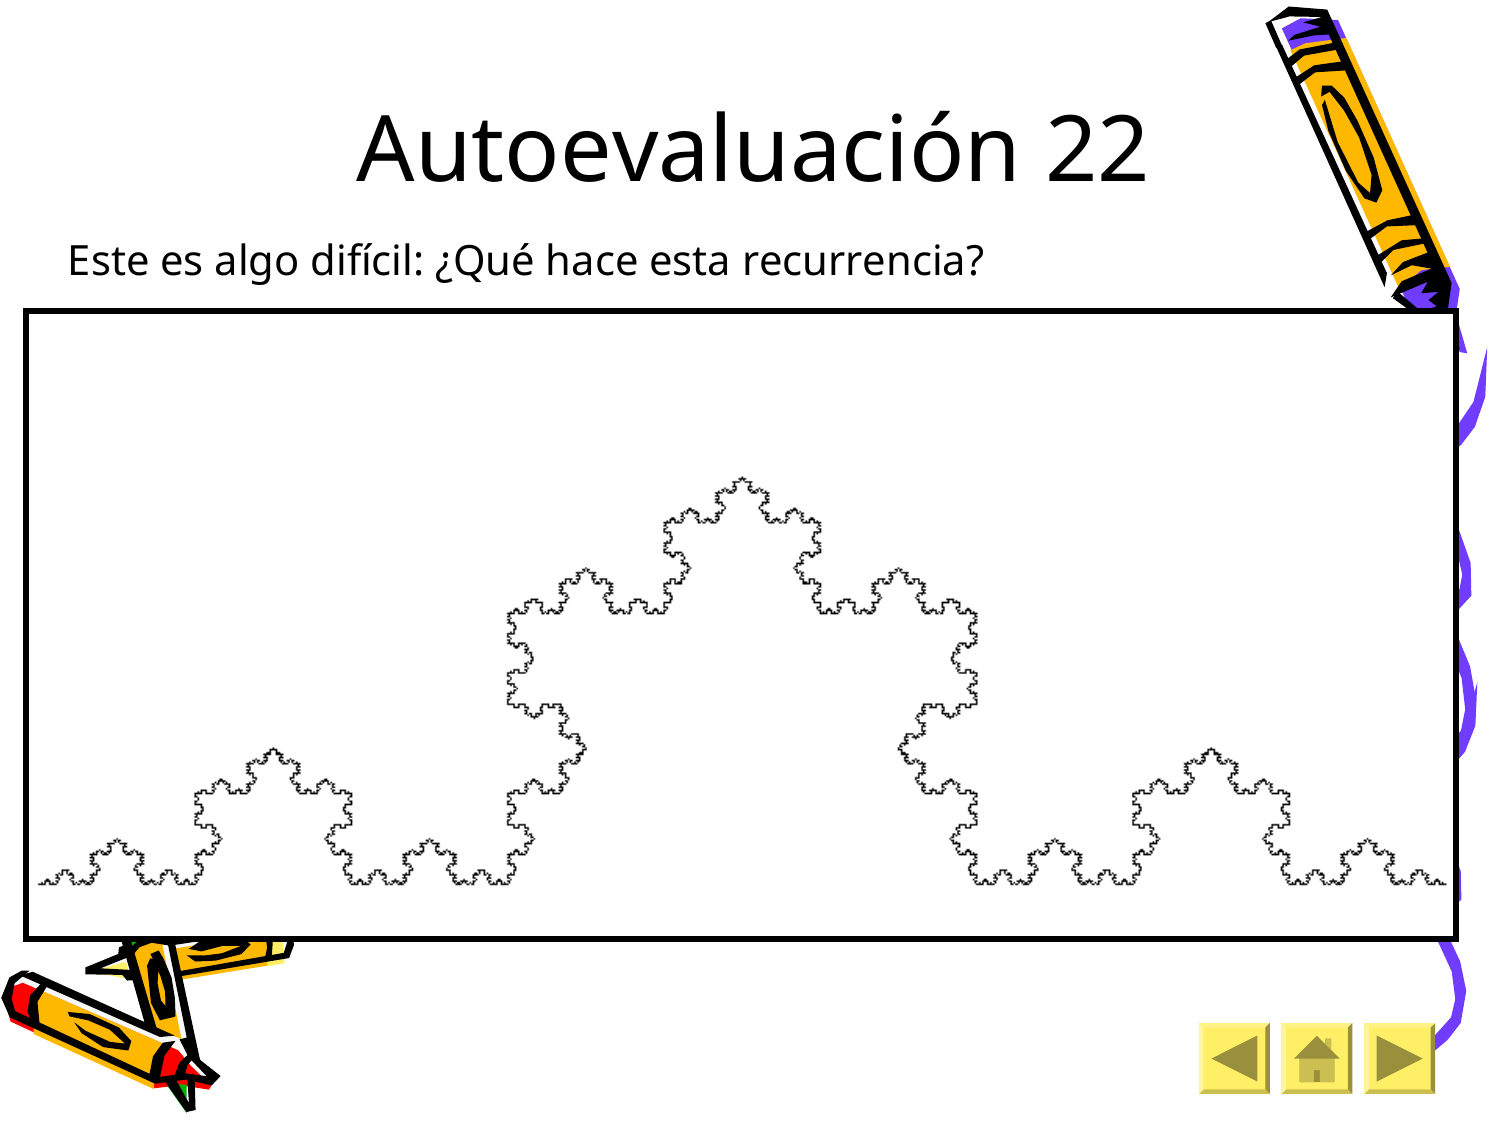

Autoevaluación 22
# Este es algo difícil: ¿Qué hace esta recurrencia?
para algo :orden :largo
 si (:orden < 1)
 [ avanza :largo
 alto ]
 algo (:orden -1) (:largo/3)
 giraizquierda 60
 algo (:orden -1) (:largo/3)
 giraderecha 120
 algo (:orden -1) (:largo/3)
 giraizquierda 60
 algo (:orden -1) (:largo/3)
fin